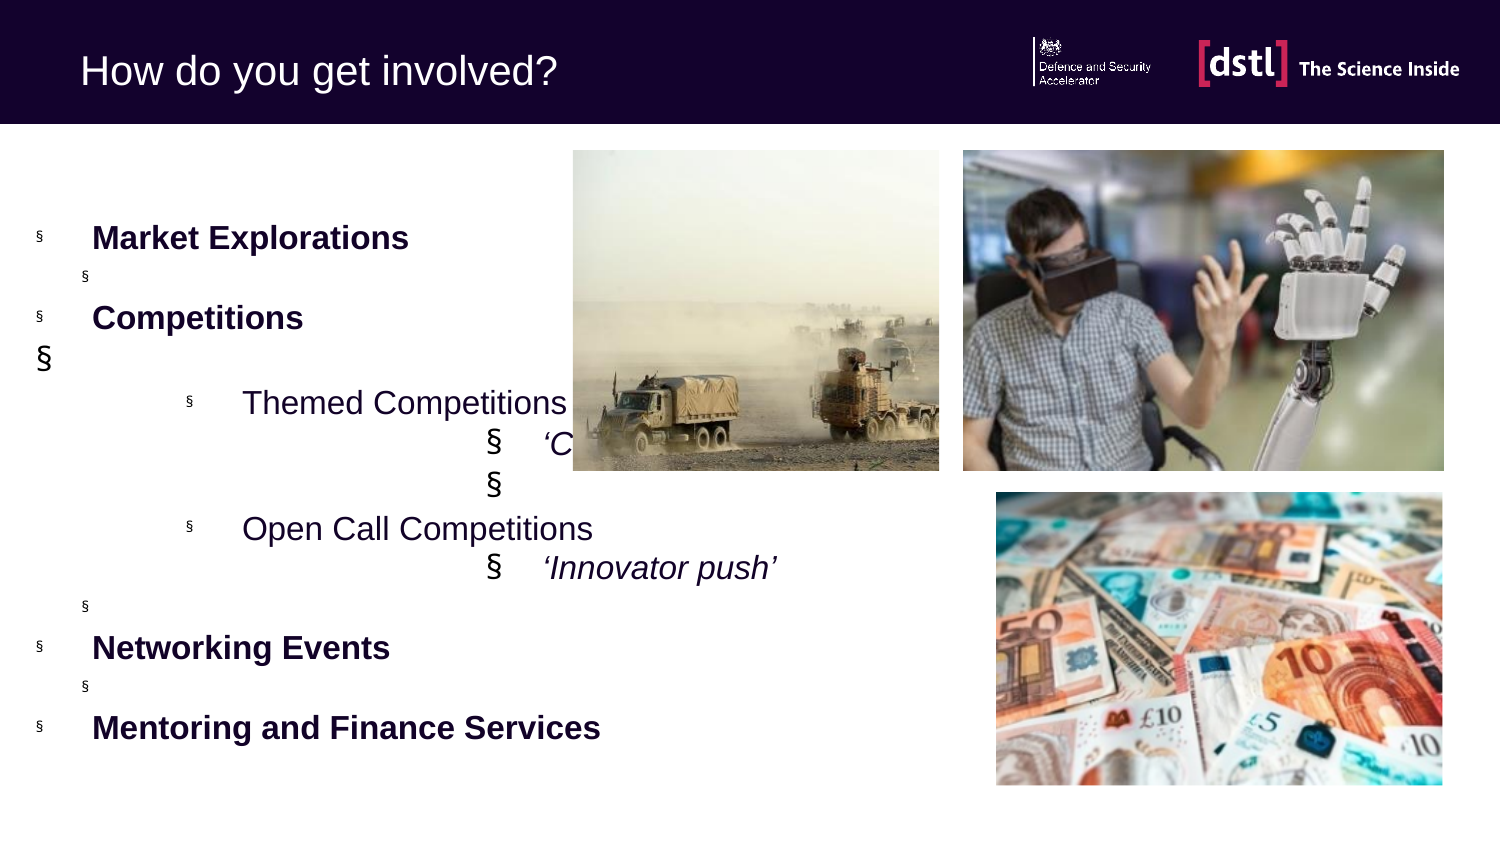

How do you get involved?
Market Explorations
Competitions
Themed Competitions
‘Customer pull’
Open Call Competitions
‘Innovator push’
Networking Events
Mentoring and Finance Services